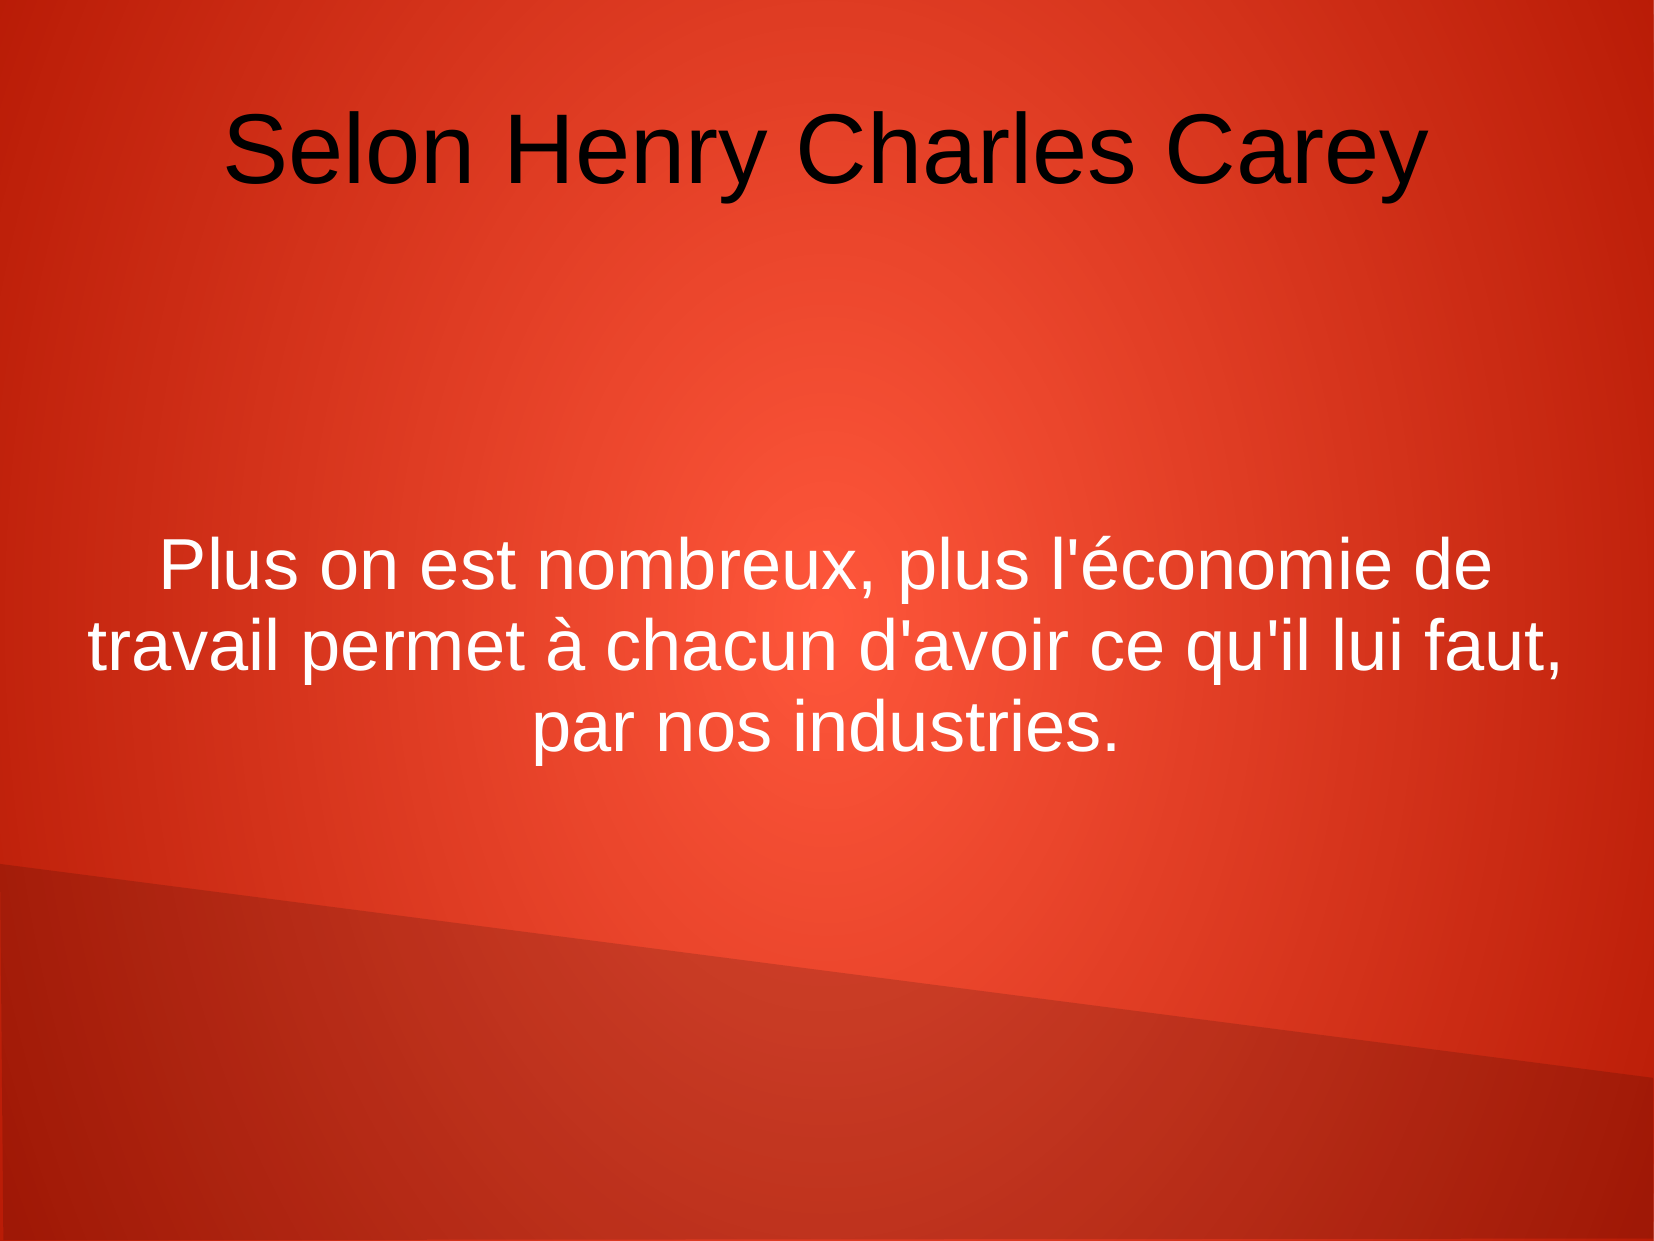

# Selon Henry Charles Carey
Plus on est nombreux, plus l'économie de travail permet à chacun d'avoir ce qu'il lui faut, par nos industries.